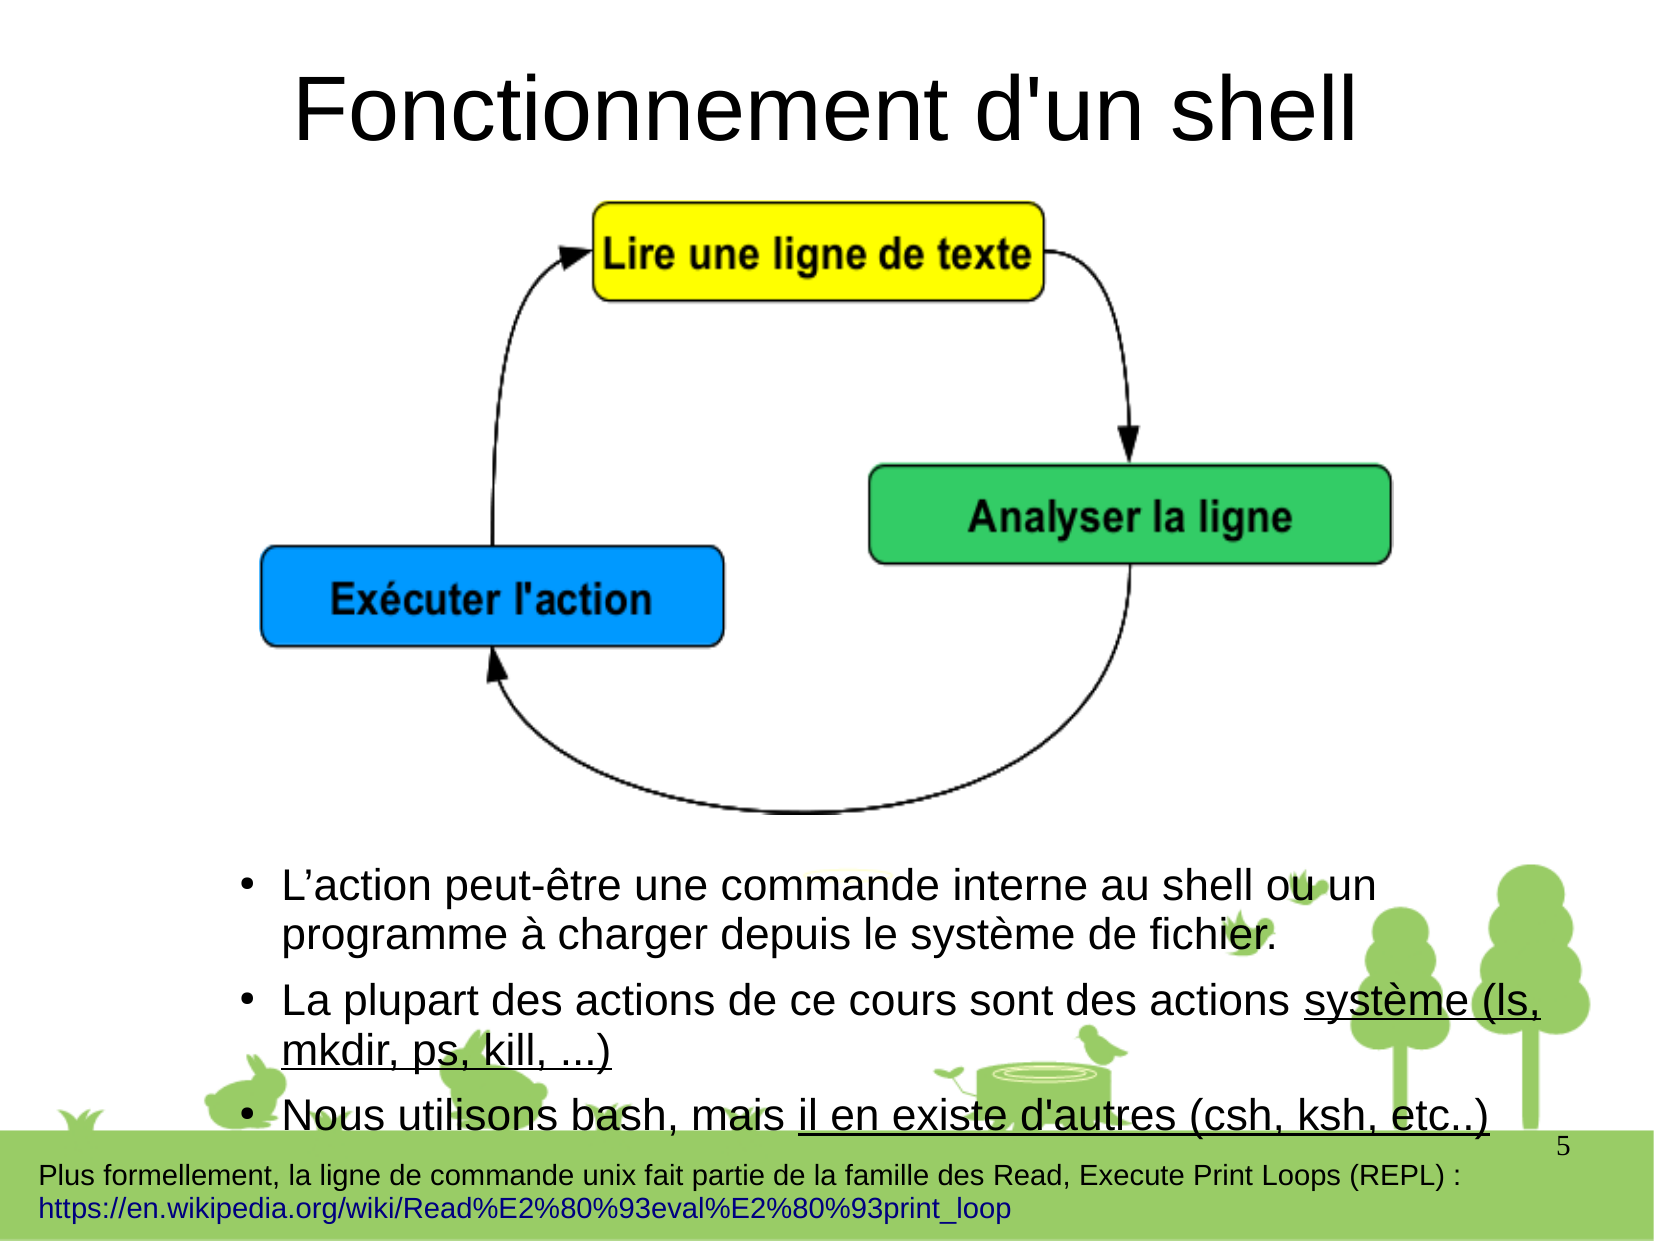

# Fonctionnement d'un shell
L’action peut-être une commande interne au shell ou un programme à charger depuis le système de fichier.
La plupart des actions de ce cours sont des actions système (ls, mkdir, ps, kill, ...)
Nous utilisons bash, mais il en existe d'autres (csh, ksh, etc..)
5
Plus formellement, la ligne de commande unix fait partie de la famille des Read, Execute Print Loops (REPL) : https://en.wikipedia.org/wiki/Read%E2%80%93eval%E2%80%93print_loop